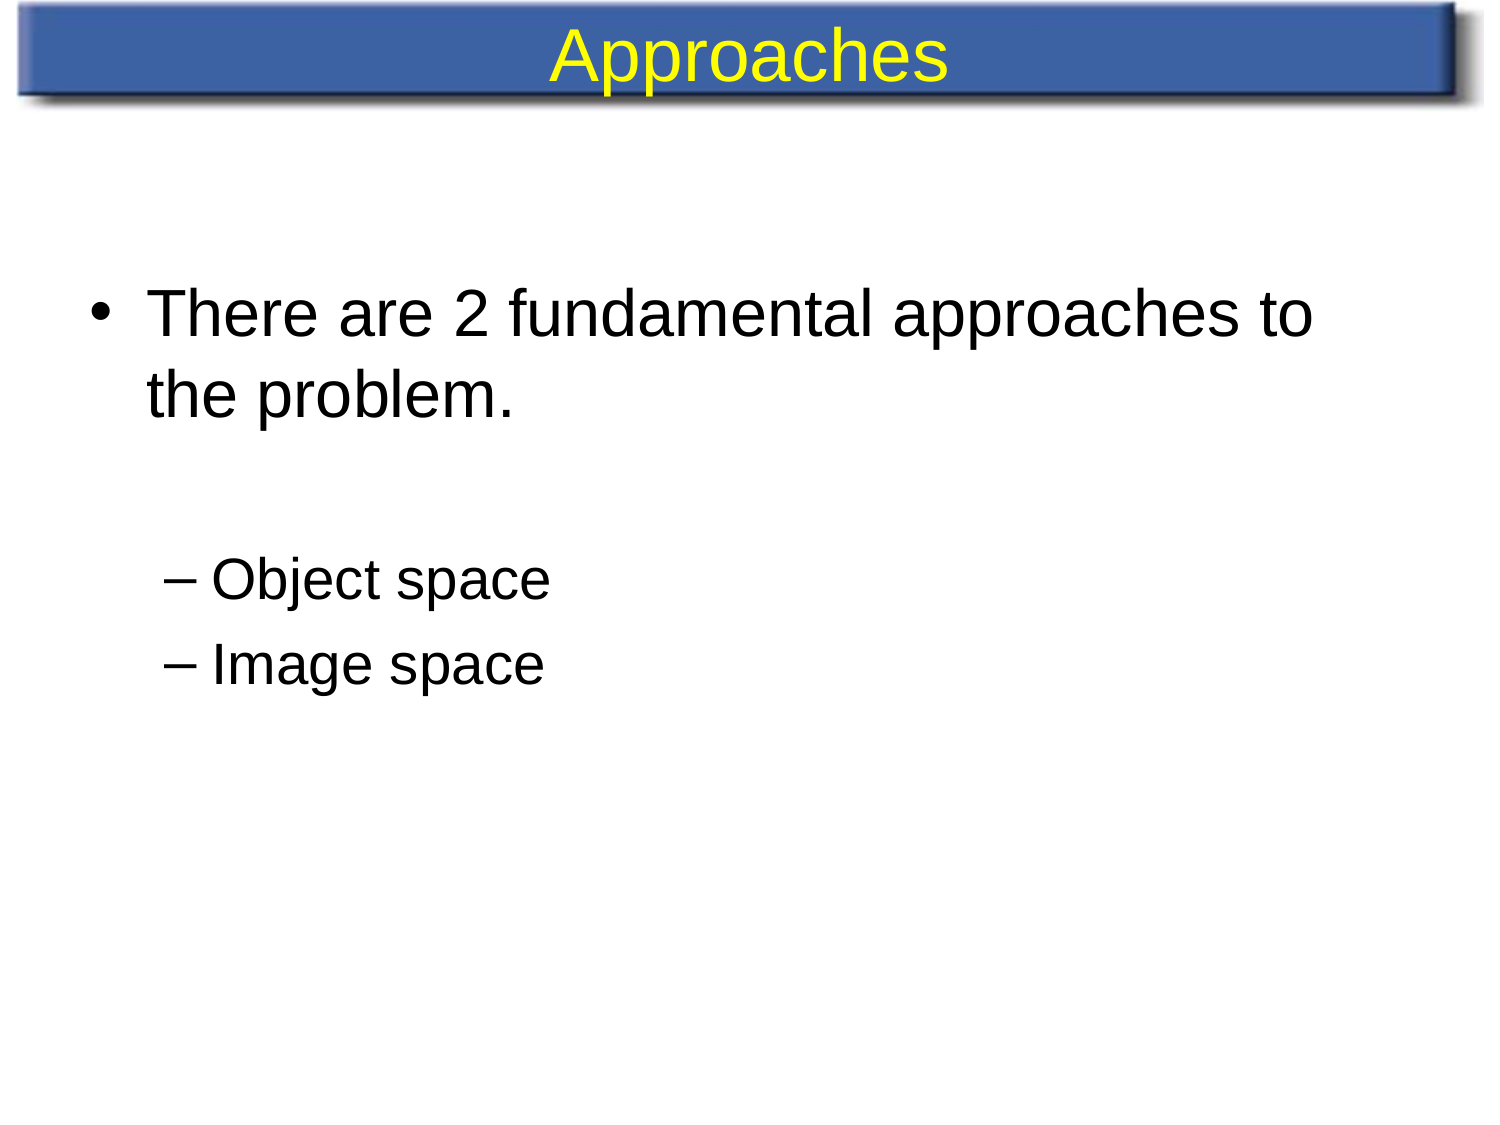

# Approaches
There are 2 fundamental approaches to the problem.
Object space
Image space